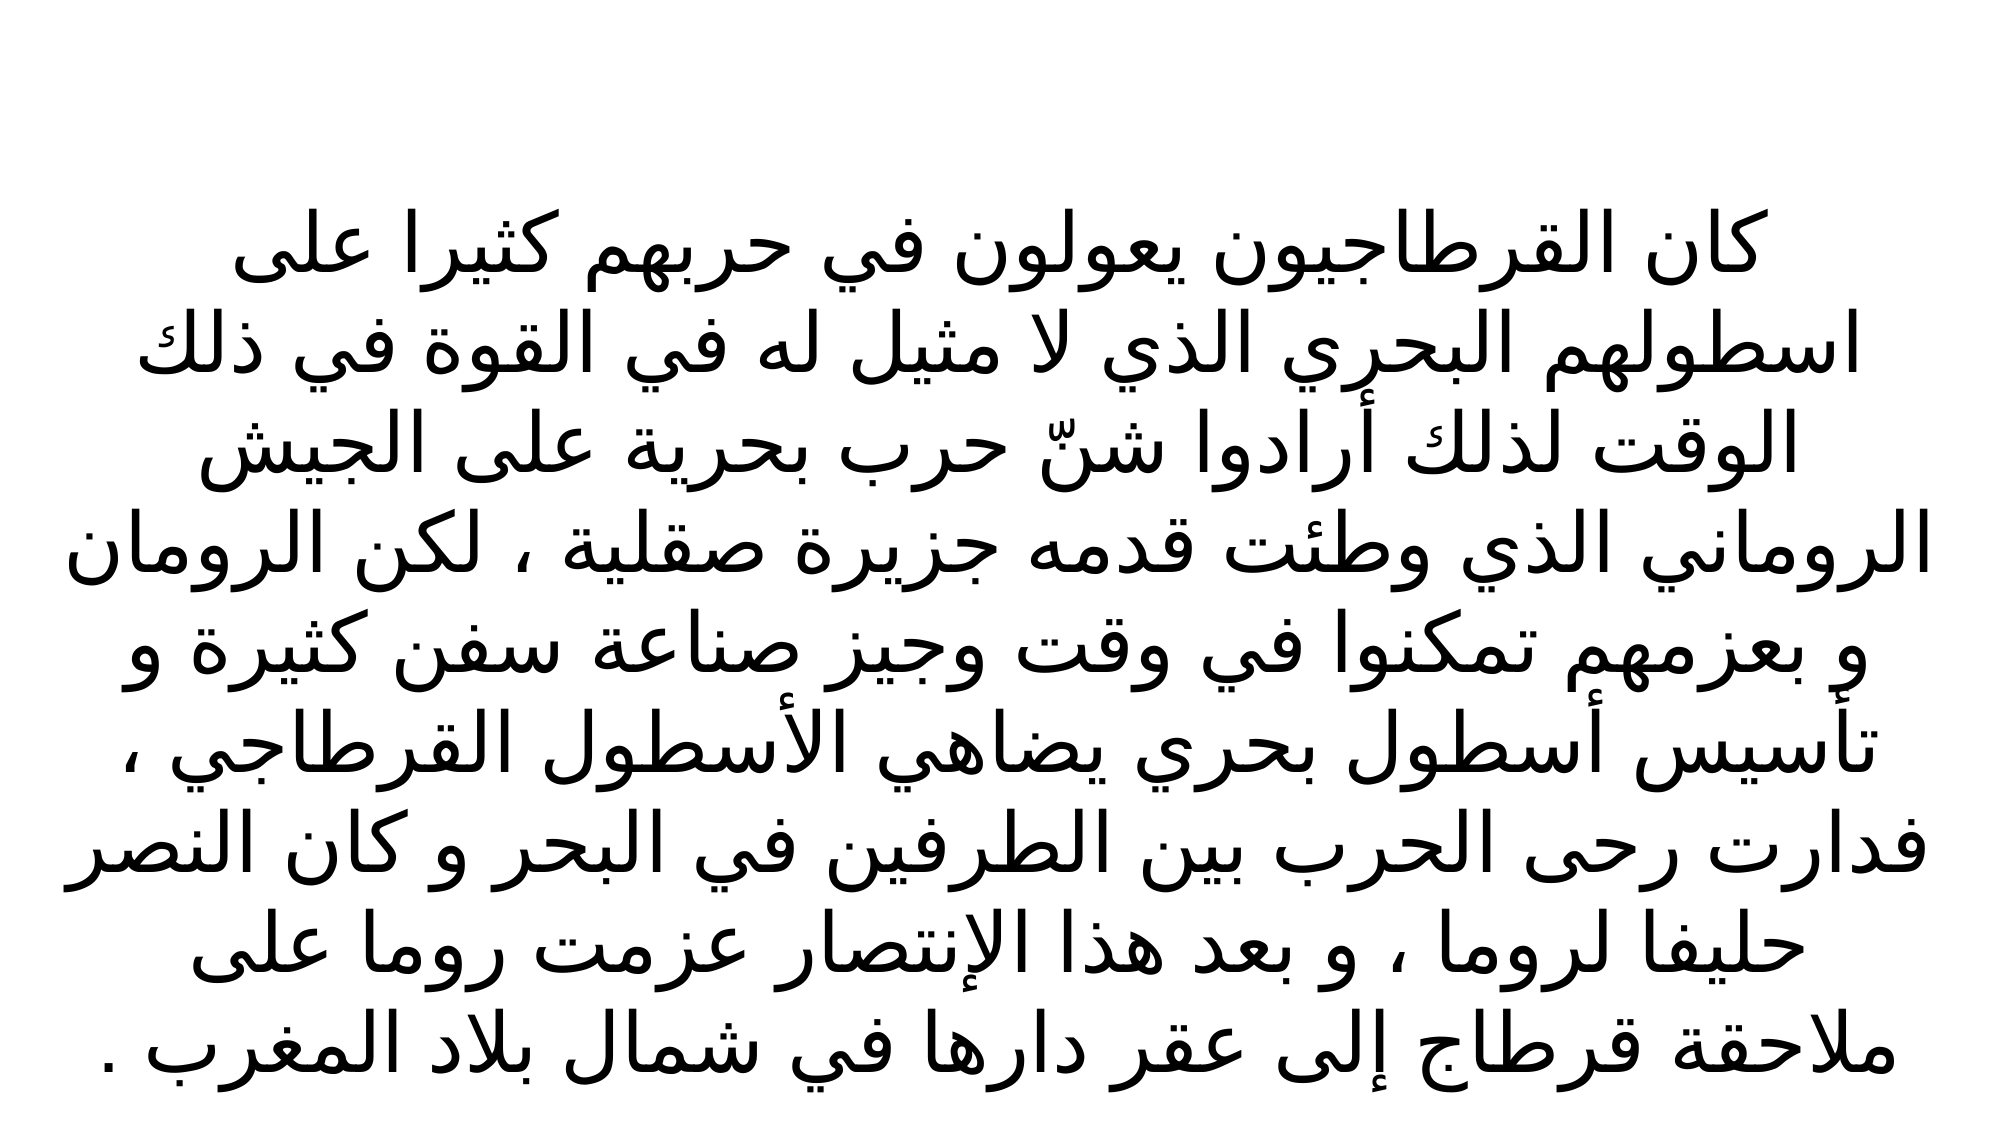

كان القرطاجيون يعولون في حربهم كثيرا على اسطولهم البحري الذي لا مثيل له في القوة في ذلك الوقت لذلك أرادوا شنّ حرب بحرية على الجيش الروماني الذي وطئت قدمه جزيرة صقلية ، لكن الرومان و بعزمهم تمكنوا في وقت وجيز صناعة سفن كثيرة و تأسيس أسطول بحري يضاهي الأسطول القرطاجي ، فدارت رحى الحرب بين الطرفين في البحر و كان النصر حليفا لروما ، و بعد هذا الإنتصار عزمت روما على ملاحقة قرطاج إلى عقر دارها في شمال بلاد المغرب .